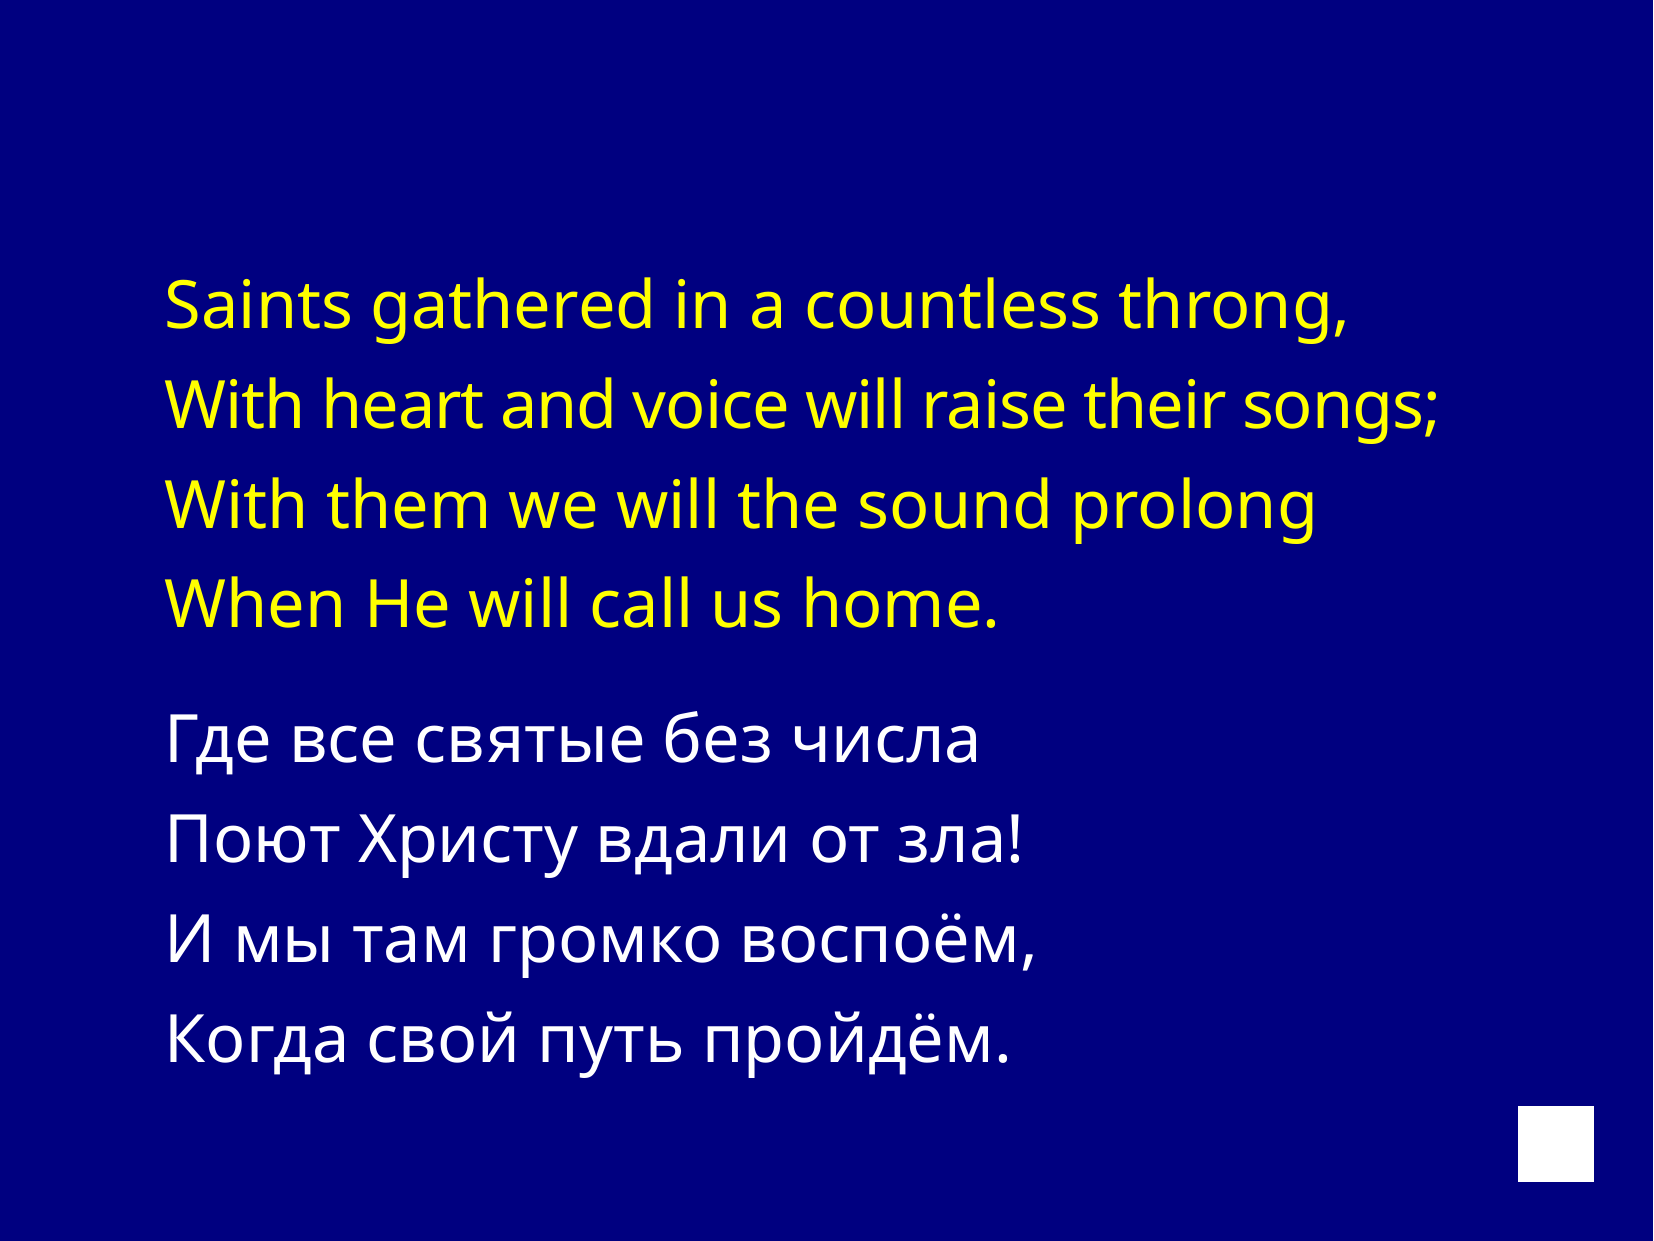

Saints gathered in a countless throng,
	With heart and voice will raise their songs;
	With them we will the sound prolong
	When He will call us home.
	Где все святые без числа
	Поют Христу вдали от зла!
	И мы там громко воспоём,
	Когда свой путь пройдём.